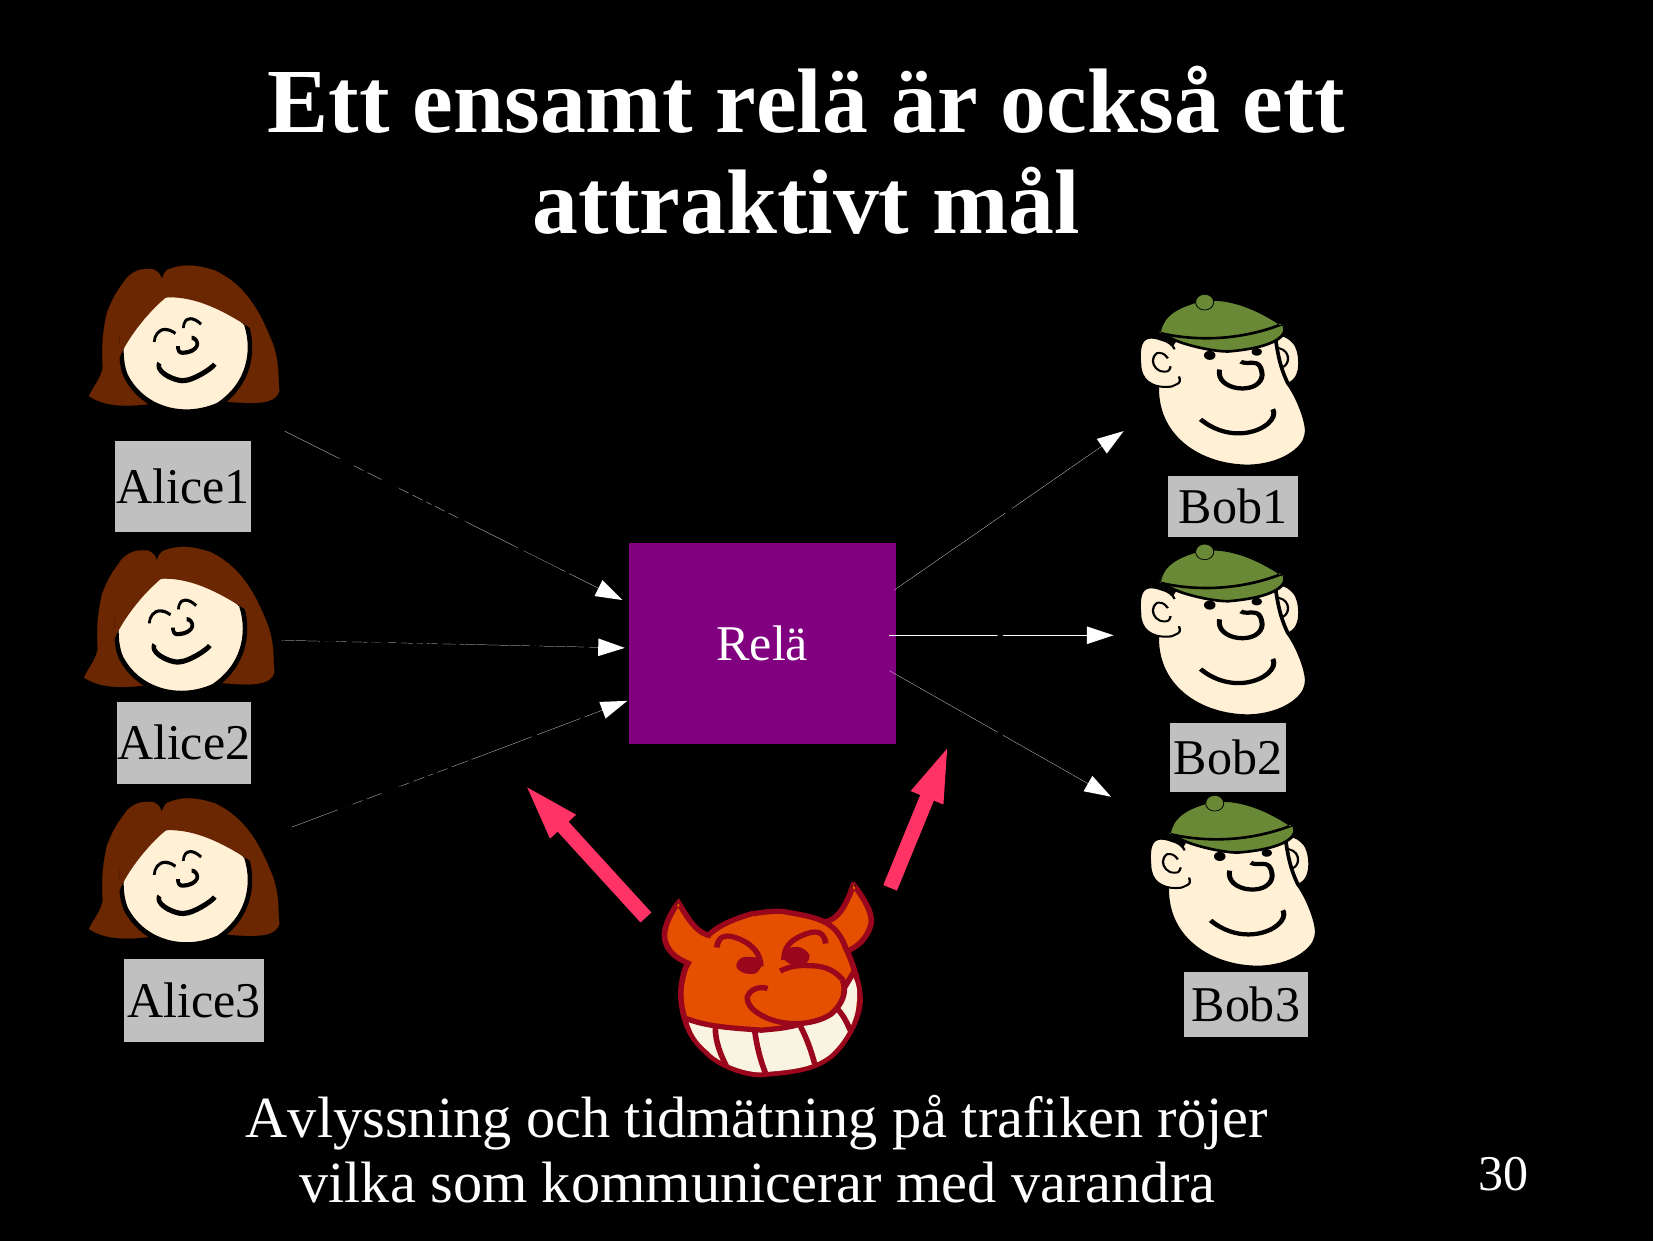

# Ett ensamt relä är också ett attraktivt mål
E(Bob3,“X”)
“Y”
Alice1
Bob1
Relä
“Z”
E(Bob1, “Y”)
“X”
E(Bob2, “Z”)
Alice2
Bob2
Alice3
Bob3
Avlyssning och tidmätning på trafiken röjer
vilka som kommunicerar med varandra